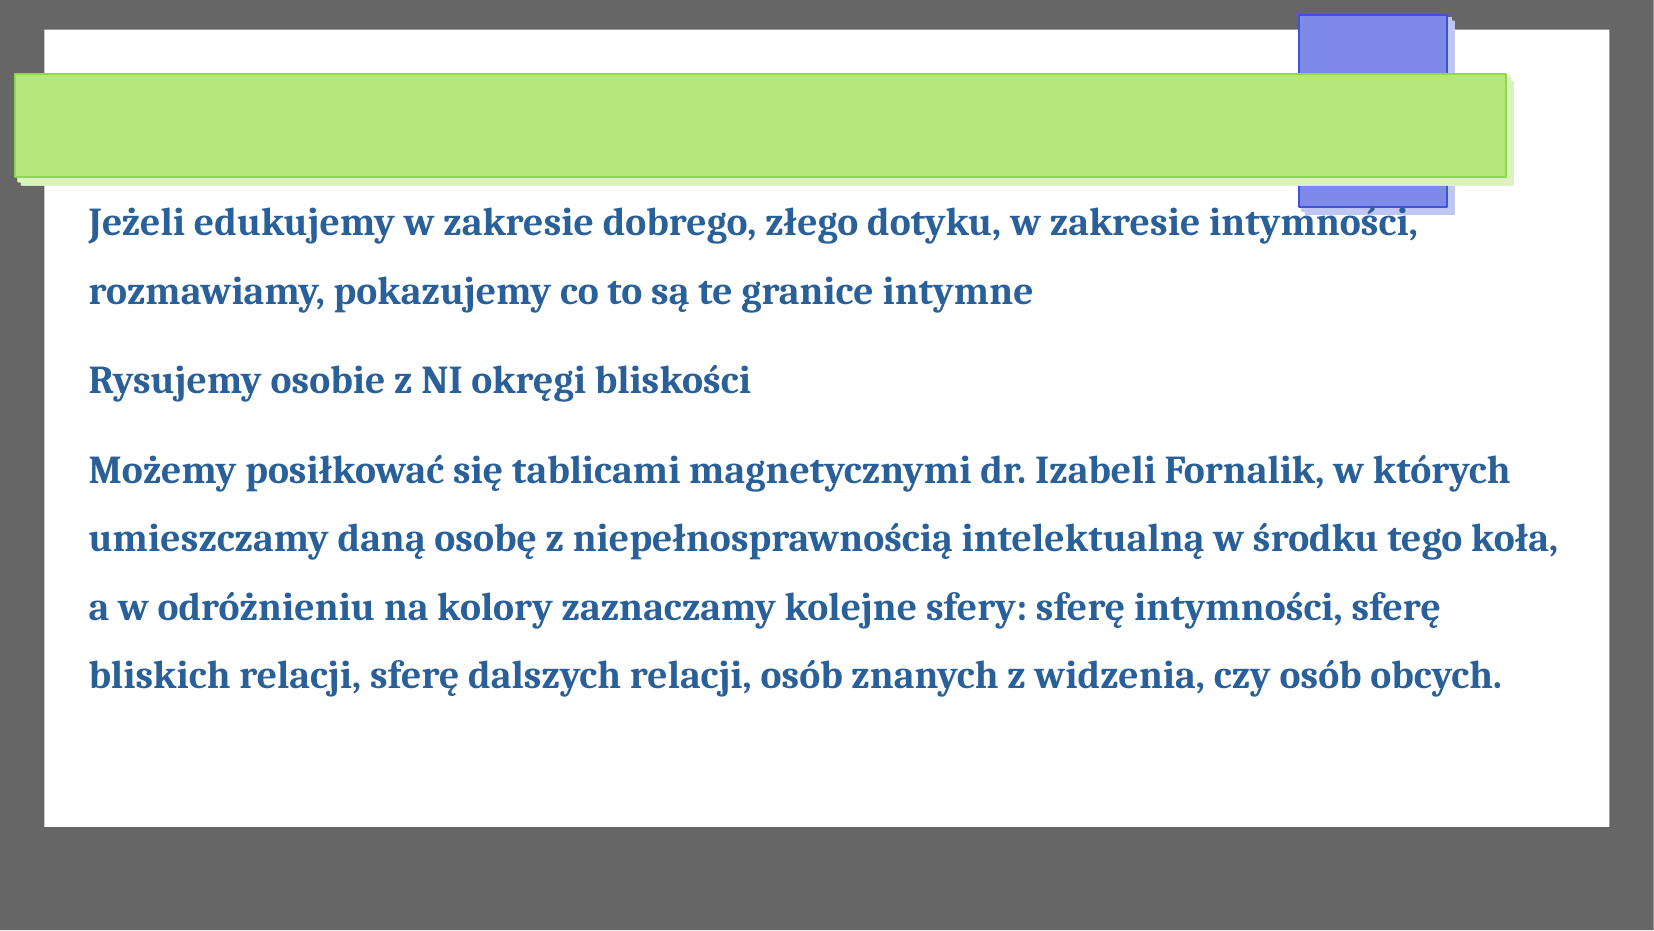

# Jeżeli edukujemy w zakresie dobrego, złego dotyku, w zakresie intymności, rozmawiamy, pokazujemy co to są te granice intymne
Rysujemy osobie z NI okręgi bliskości
Możemy posiłkować się tablicami magnetycznymi dr. Izabeli Fornalik, w których umieszczamy daną osobę z niepełnosprawnością intelektualną w środku tego koła, a w odróżnieniu na kolory zaznaczamy kolejne sfery: sferę intymności, sferę bliskich relacji, sferę dalszych relacji, osób znanych z widzenia, czy osób obcych.